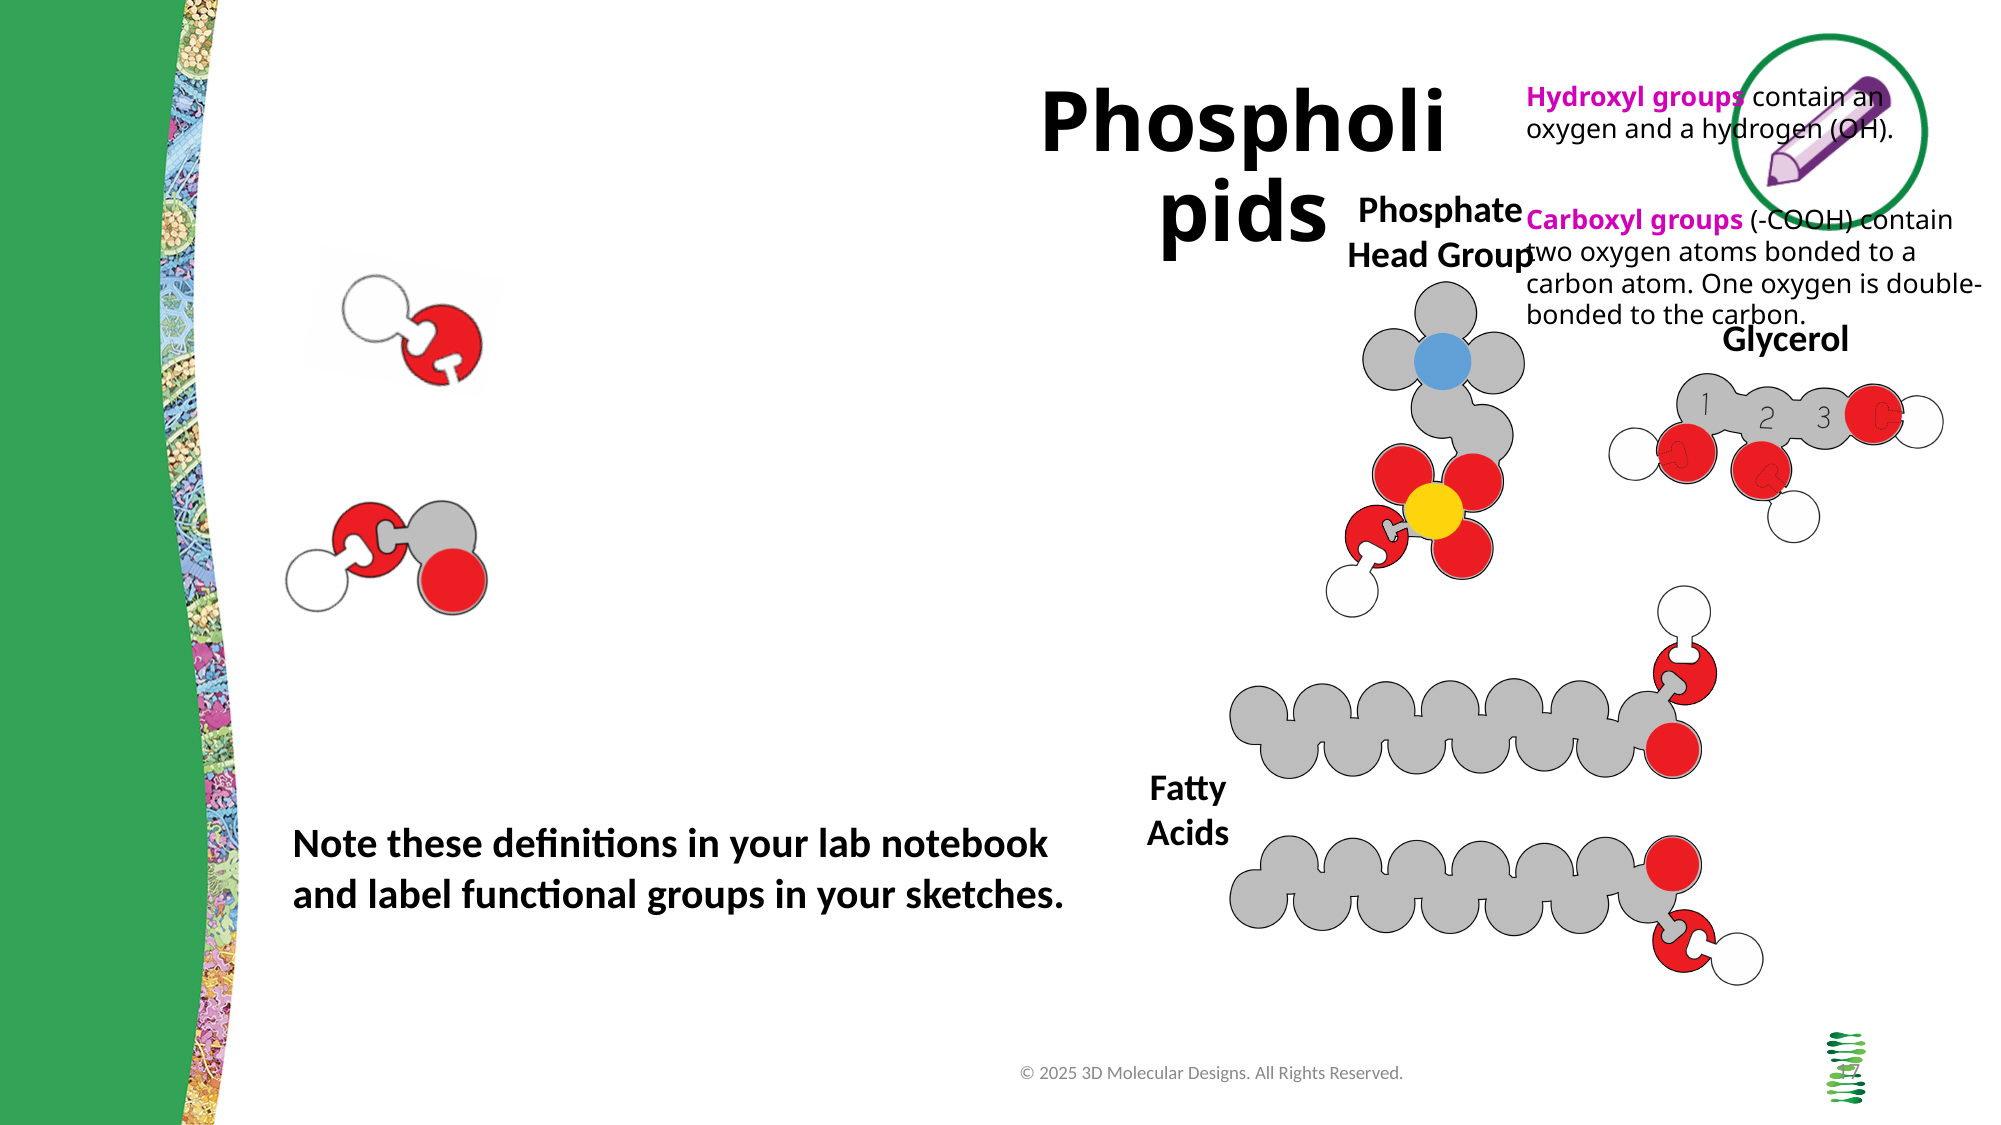

# Phospholipids
Hydroxyl groups contain an oxygen and a hydrogen (OH).
Carboxyl groups (-COOH) contain two oxygen atoms bonded to a carbon atom. One oxygen is double-bonded to the carbon.
Phosphate Head Group
Glycerol
Fatty
Acids
Note these definitions in your lab notebook and label functional groups in your sketches.